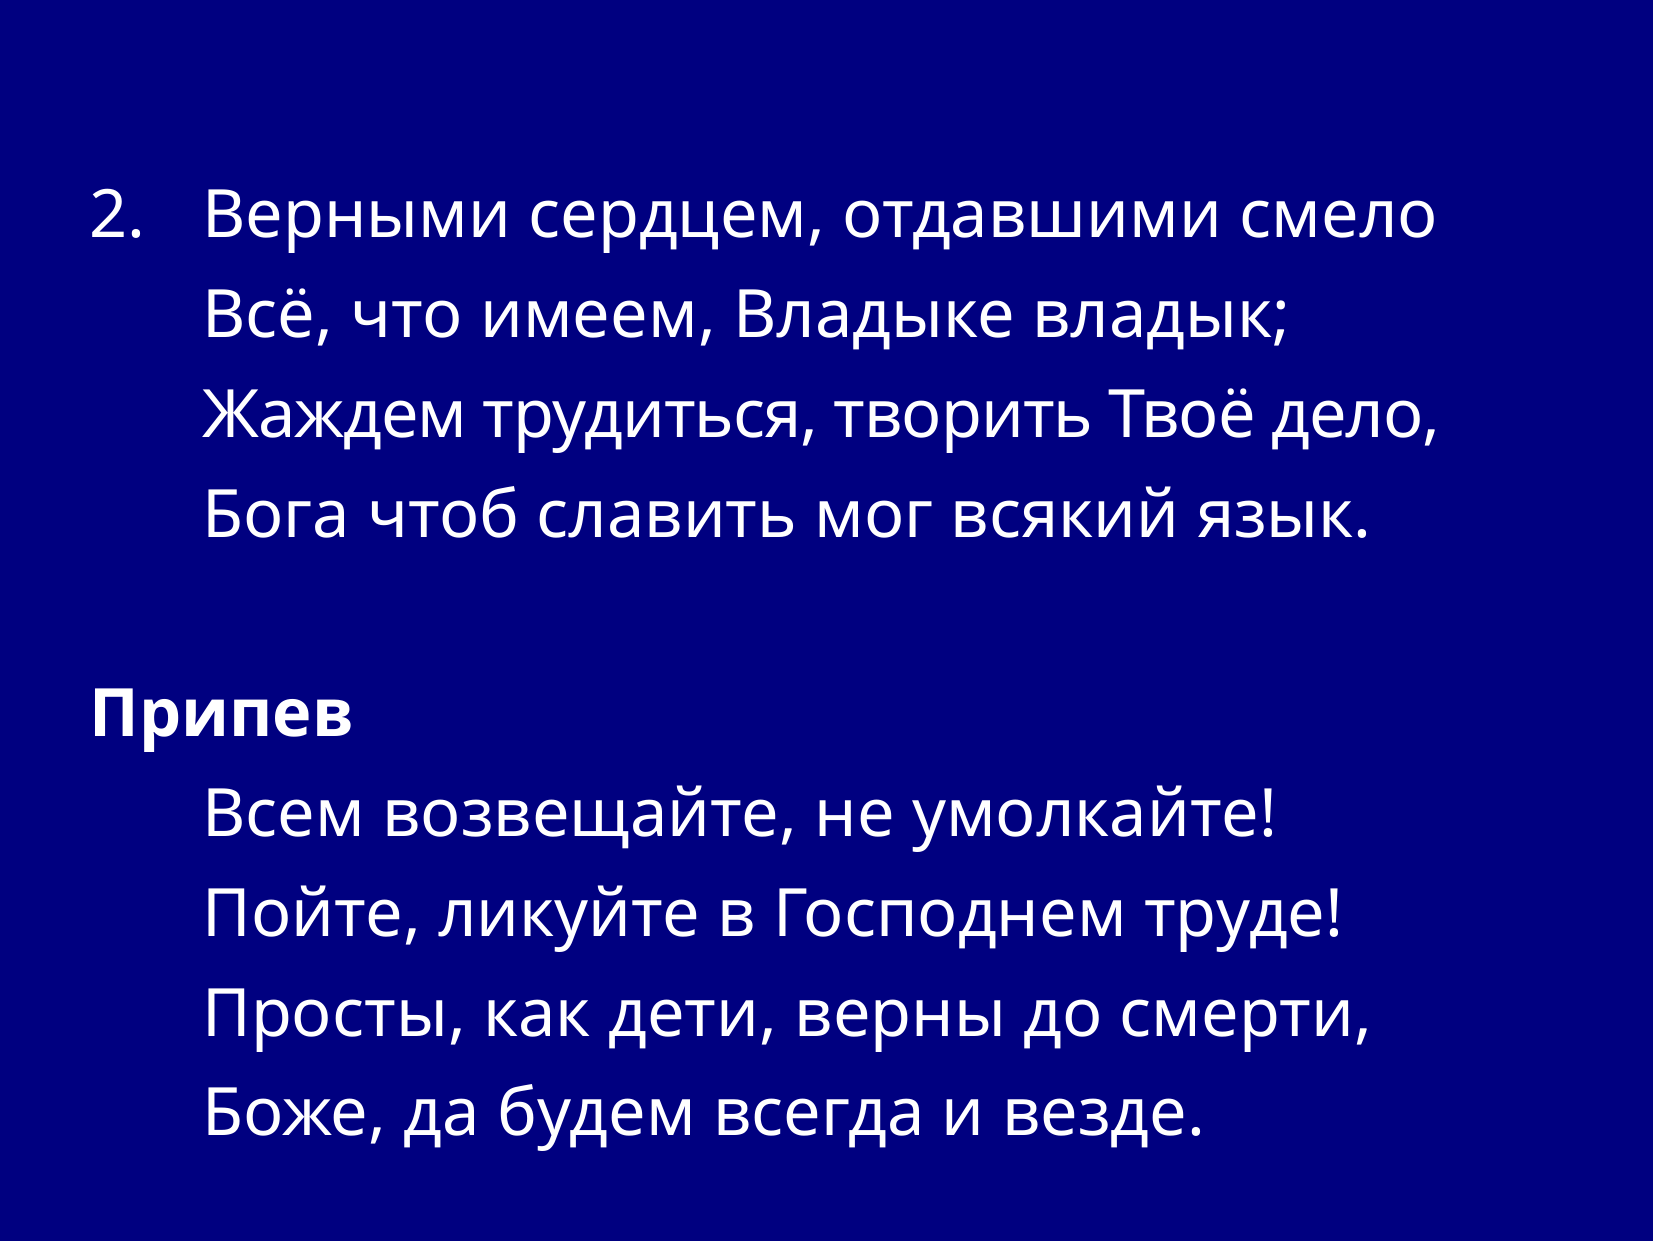

2.	Верными сердцем, отдавшими смело
	Всё, что имеем, Владыке владык;
	Жаждем трудиться, творить Твоё дело,
	Бога чтоб славить мог всякий язык.
Припев
	Всем возвещайте, не умолкайте!
	Пойте, ликуйте в Господнем труде!
	Просты, как дети, верны до смерти,
	Боже, да будем всегда и везде.